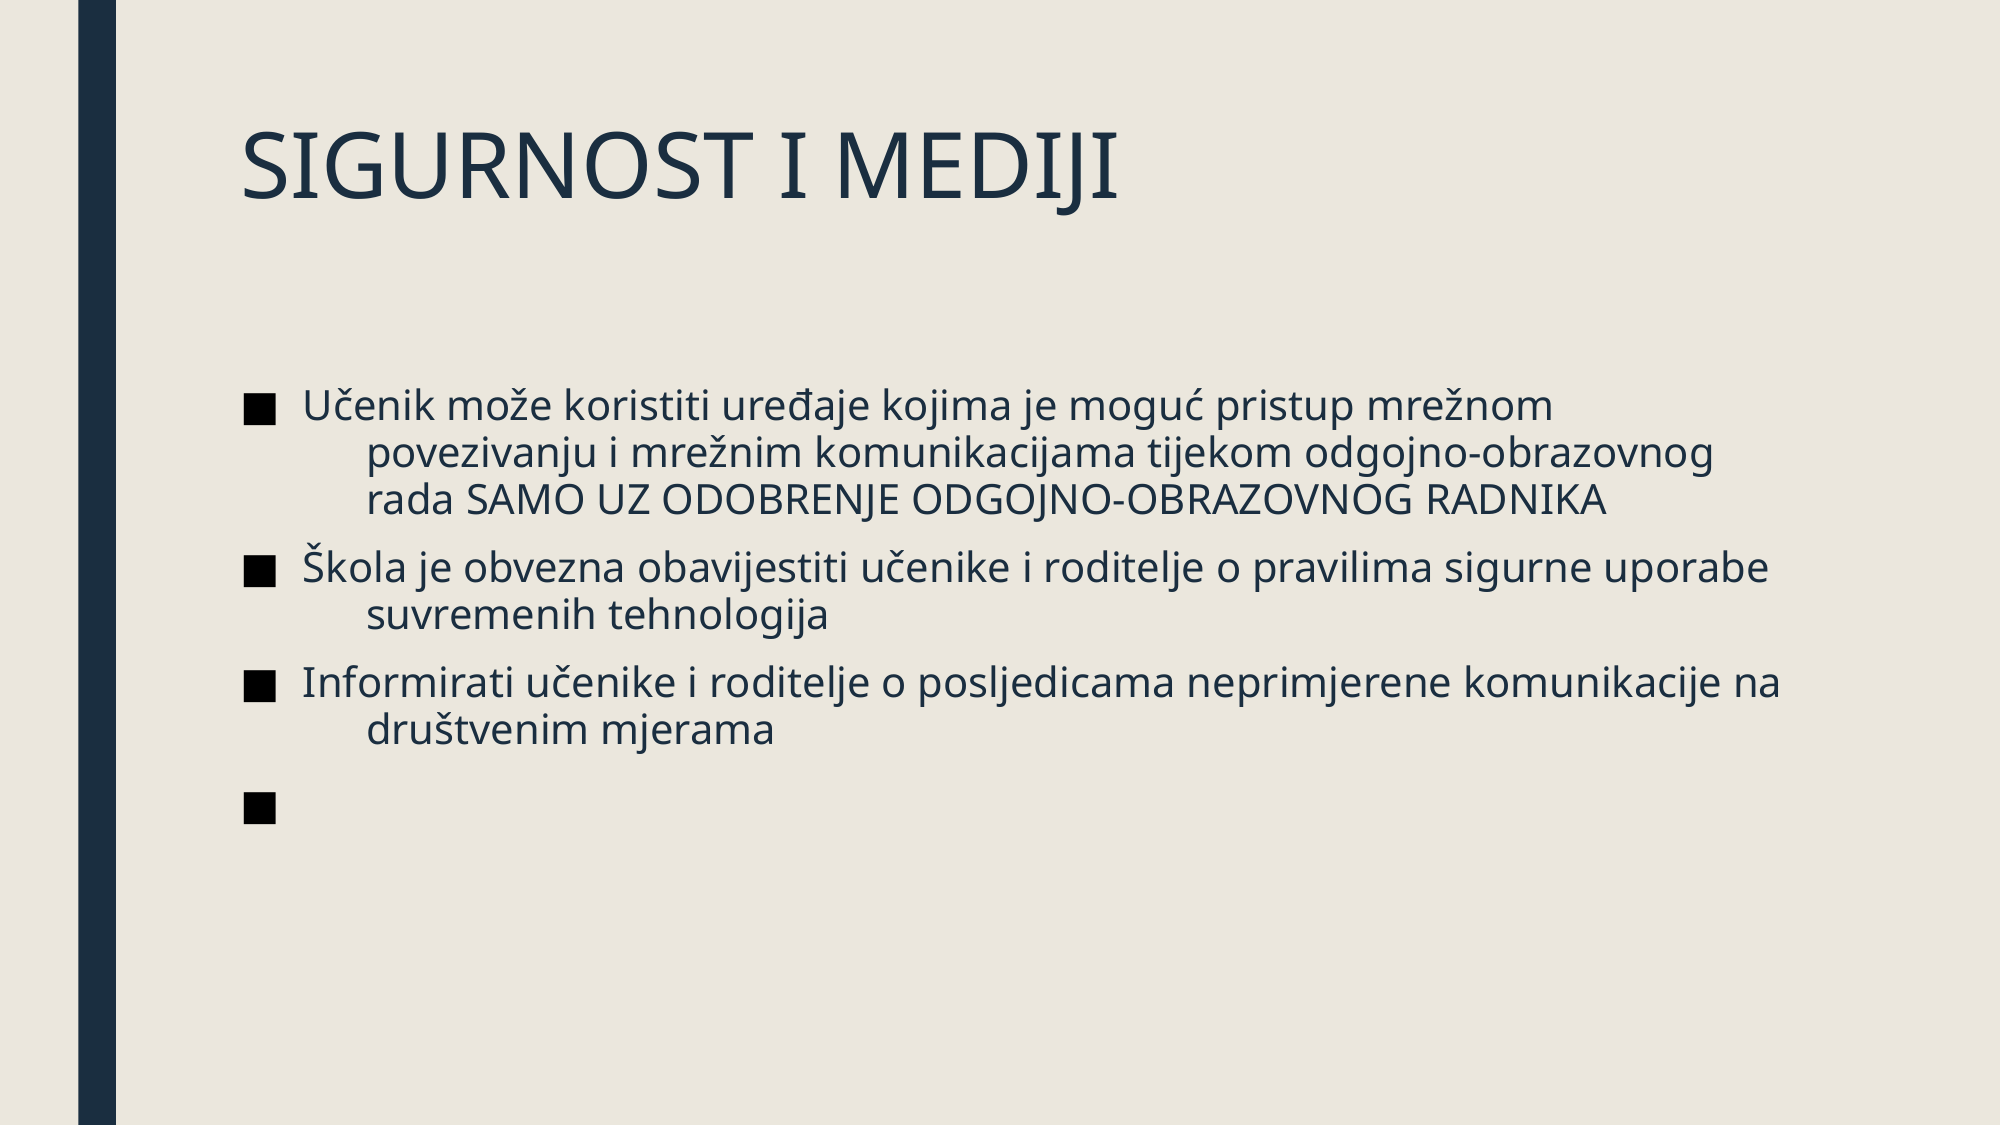

# SIGURNOST I MEDIJI
Učenik može koristiti uređaje kojima je moguć pristup mrežnom povezivanju i mrežnim komunikacijama tijekom odgojno-obrazovnog rada SAMO UZ ODOBRENJE ODGOJNO-OBRAZOVNOG RADNIKA
Škola je obvezna obavijestiti učenike i roditelje o pravilima sigurne uporabe suvremenih tehnologija
Informirati učenike i roditelje o posljedicama neprimjerene komunikacije na društvenim mjerama